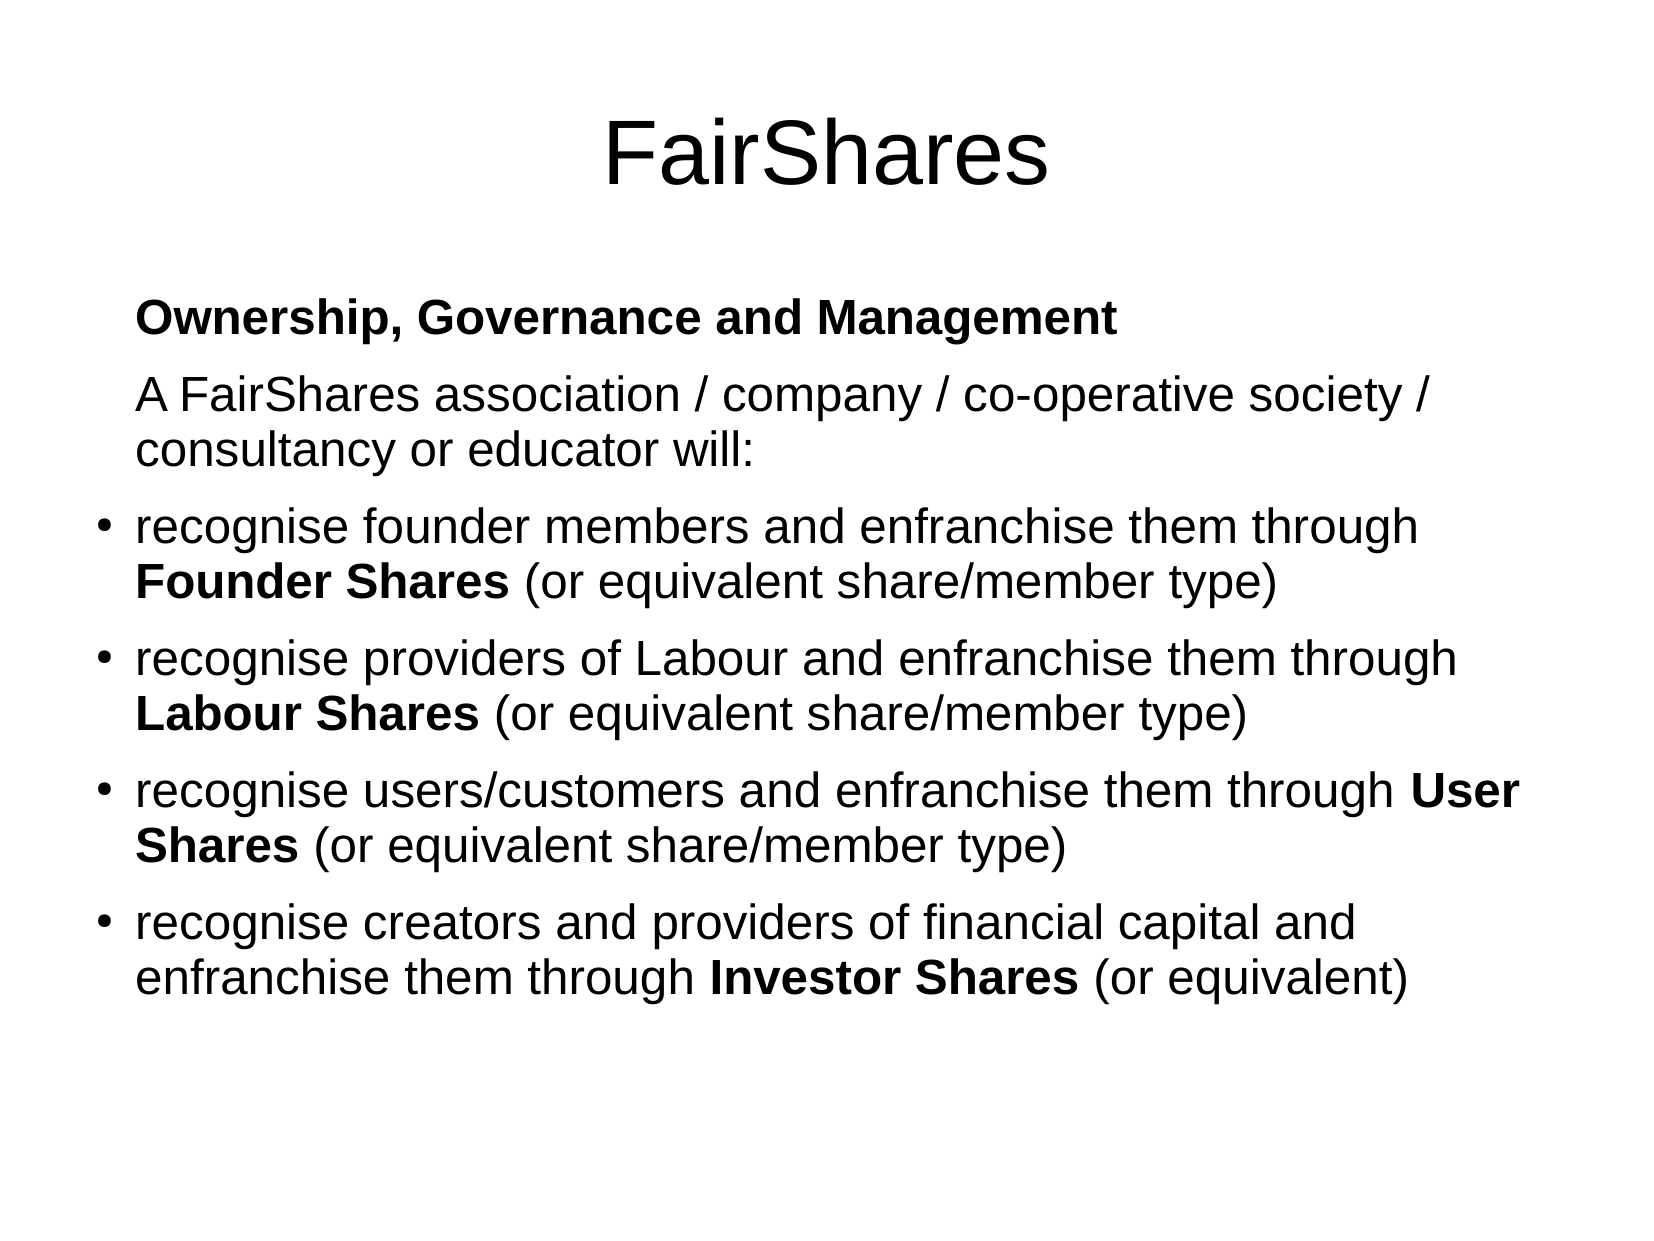

# FairShares
Ownership, Governance and Management
A FairShares association / company / co-operative society / consultancy or educator will:
recognise founder members and enfranchise them through Founder Shares (or equivalent share/member type)
recognise providers of Labour and enfranchise them through Labour Shares (or equivalent share/member type)
recognise users/customers and enfranchise them through User Shares (or equivalent share/member type)
recognise creators and providers of financial capital and enfranchise them through Investor Shares (or equivalent)